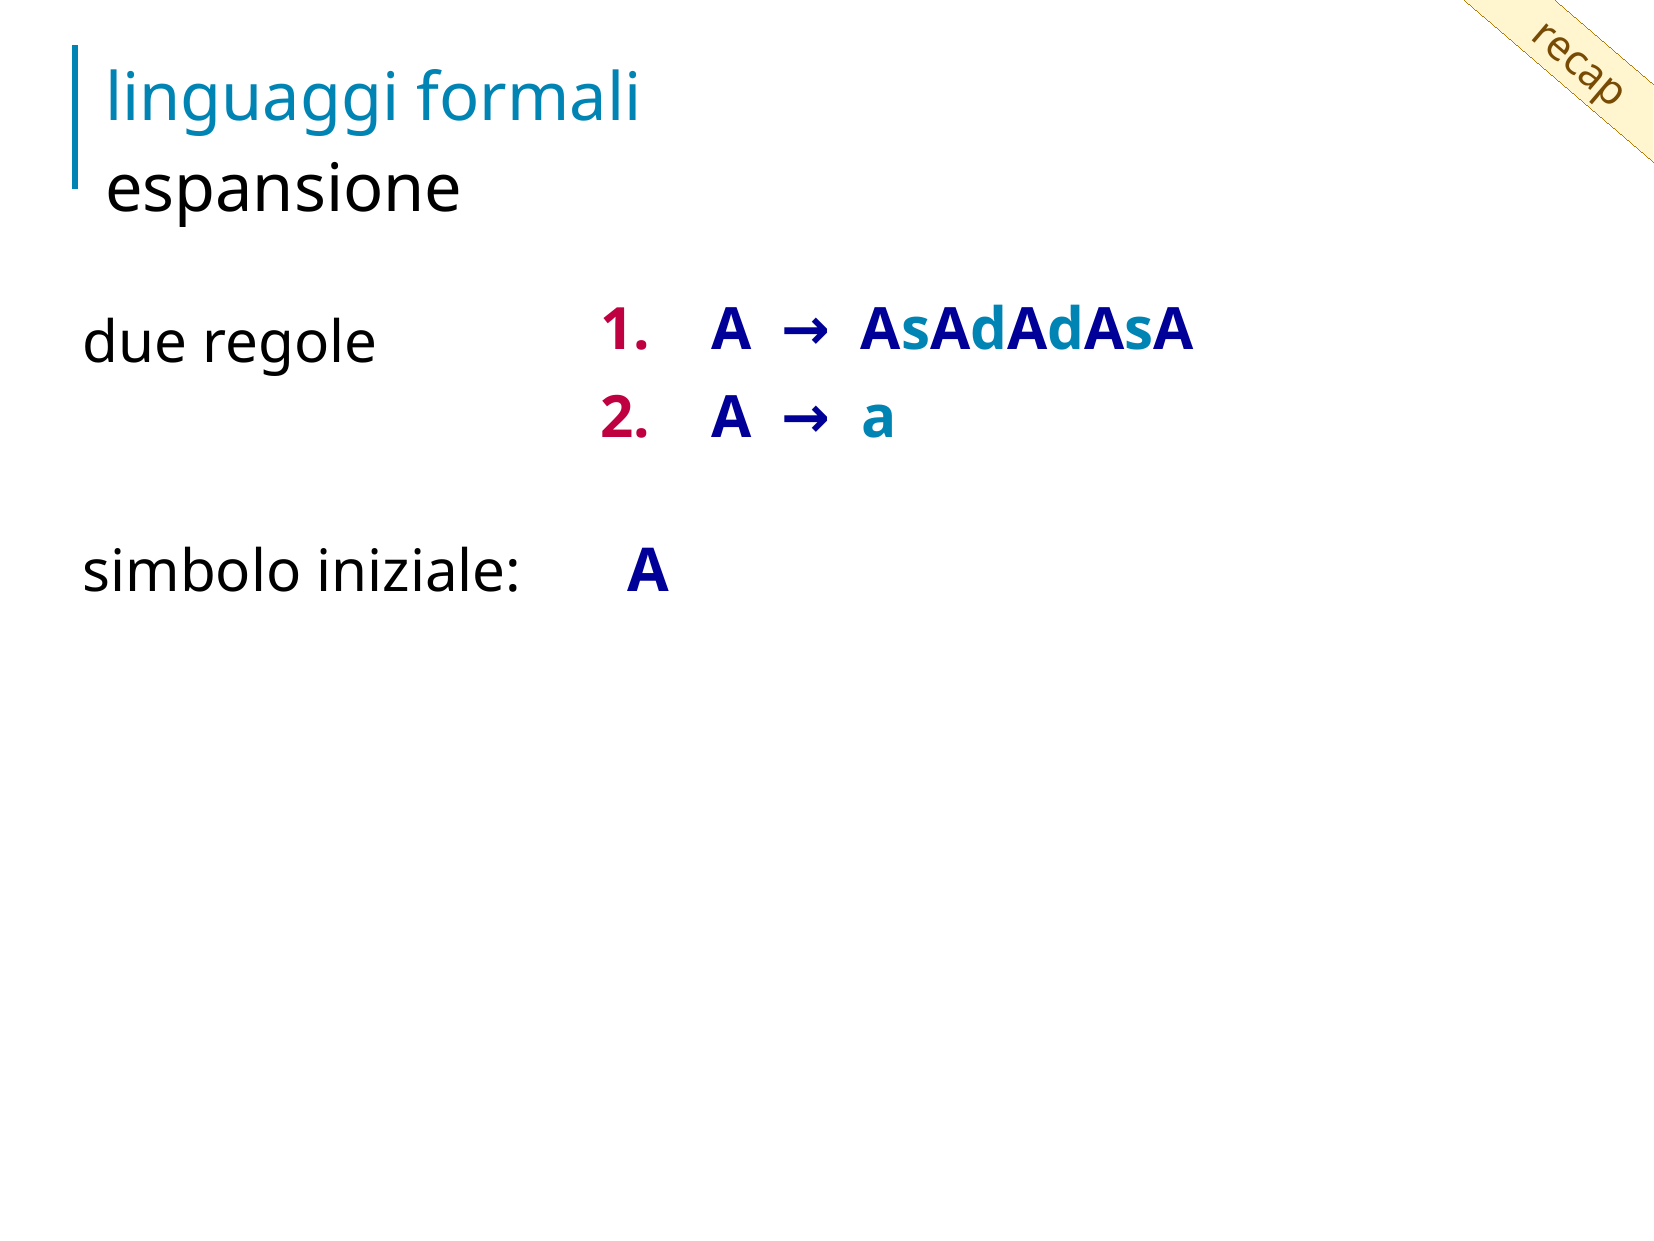

recap
# linguaggi formali espansione
1. A → AsAdAdAsA
due regole
simbolo iniziale: A
2. A → a